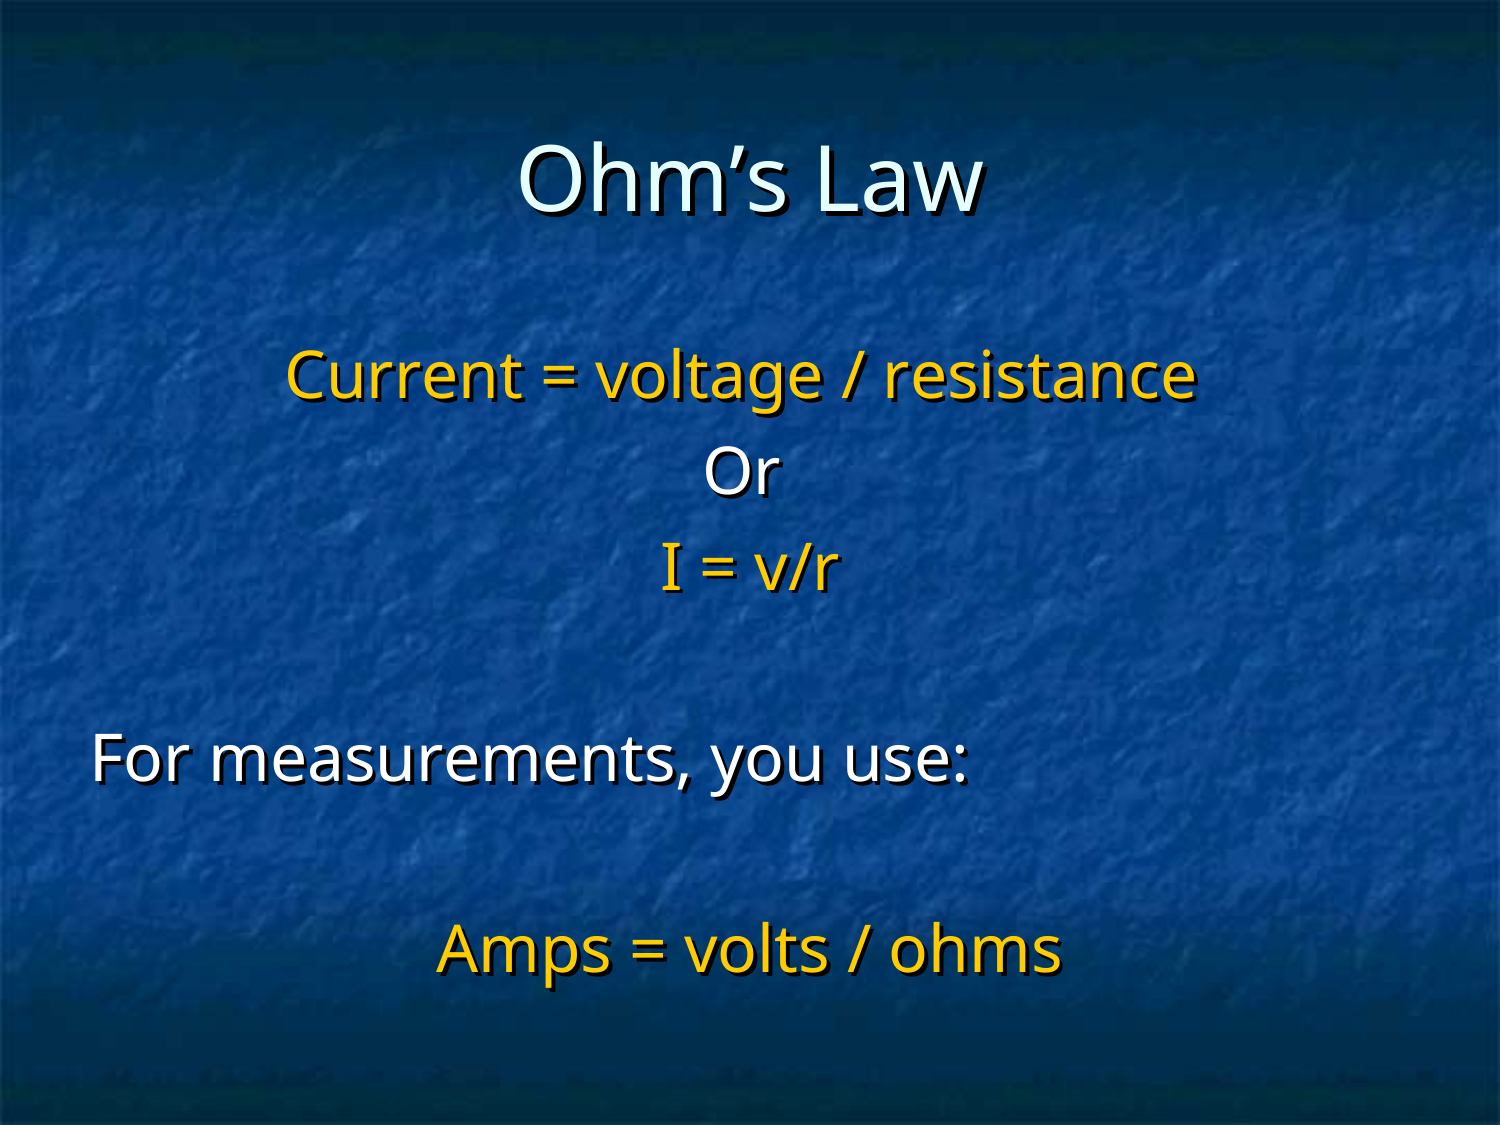

# Ohm’s Law
Current = voltage / resistance
Or
I = v/r
For measurements, you use:
Amps = volts / ohms